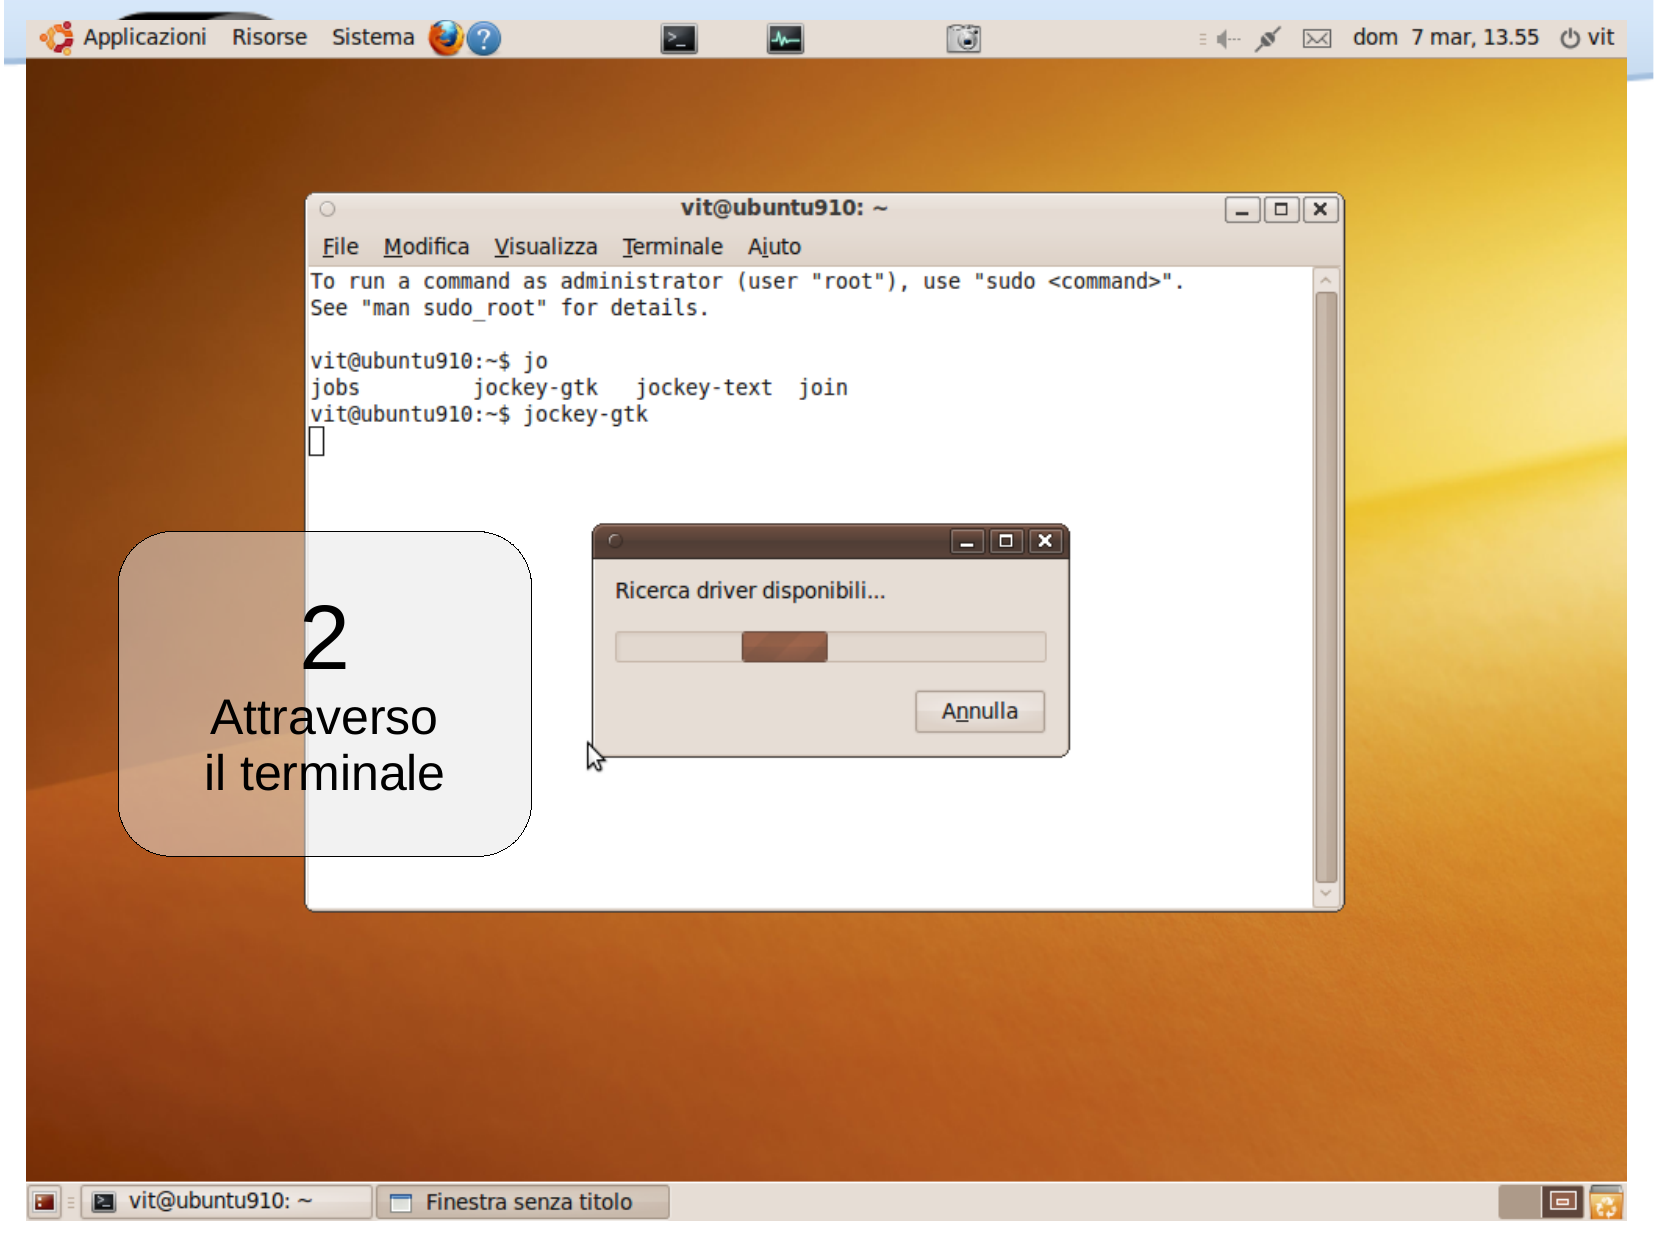

S
# A
2
Attraverso
il terminale